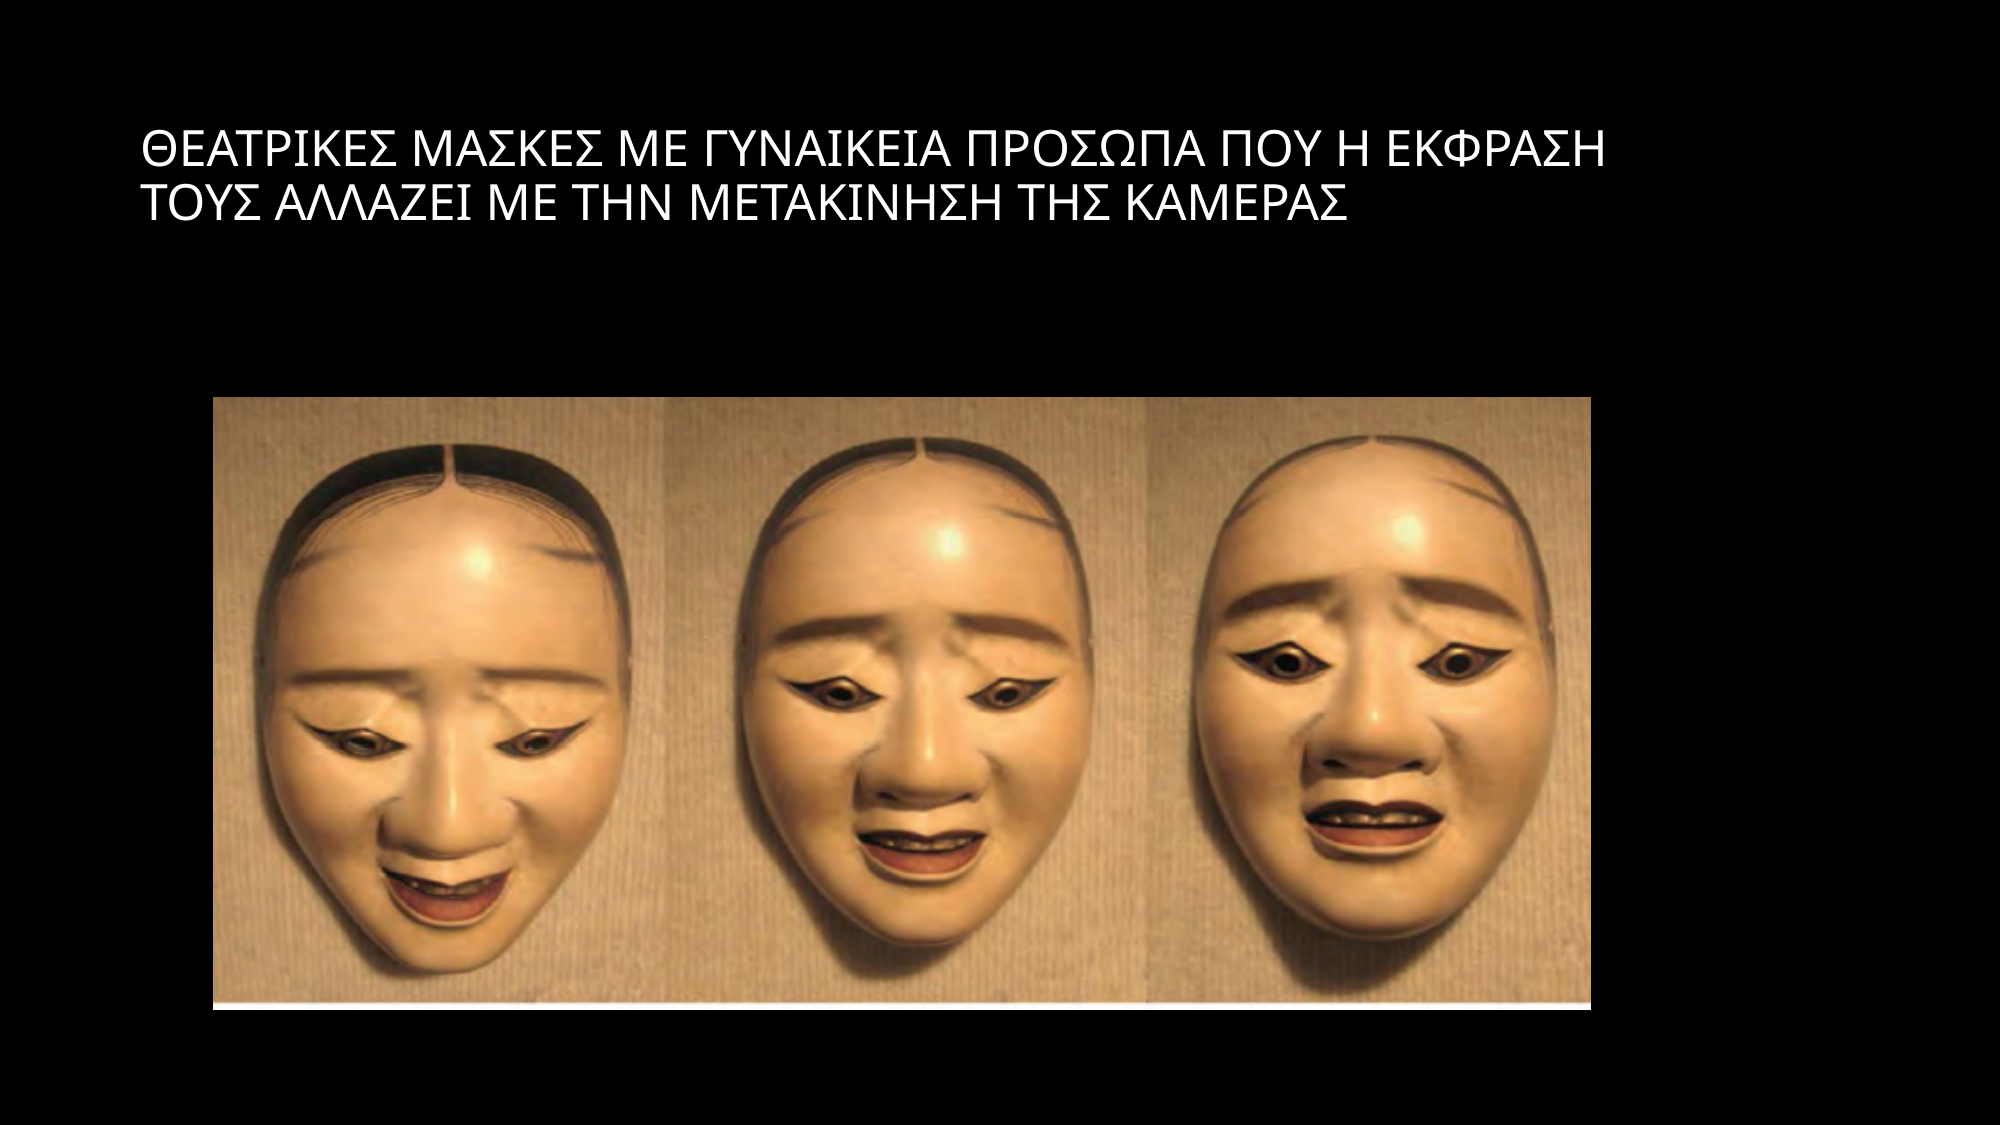

# ΘΕΑΤΡΙΚΕΣ ΜΑΣΚΕΣ ΜΕ ΓΥΝΑΙΚΕΙΑ ΠΡΟΣΩΠΑ ΠΟΥ Η ΕΚΦΡΑΣΗ ΤΟΥΣ ΑΛΛΑΖΕΙ ΜΕ ΤΗΝ ΜΕΤΑΚΙΝΗΣΗ ΤΗΣ ΚΑΜΕΡΑΣ